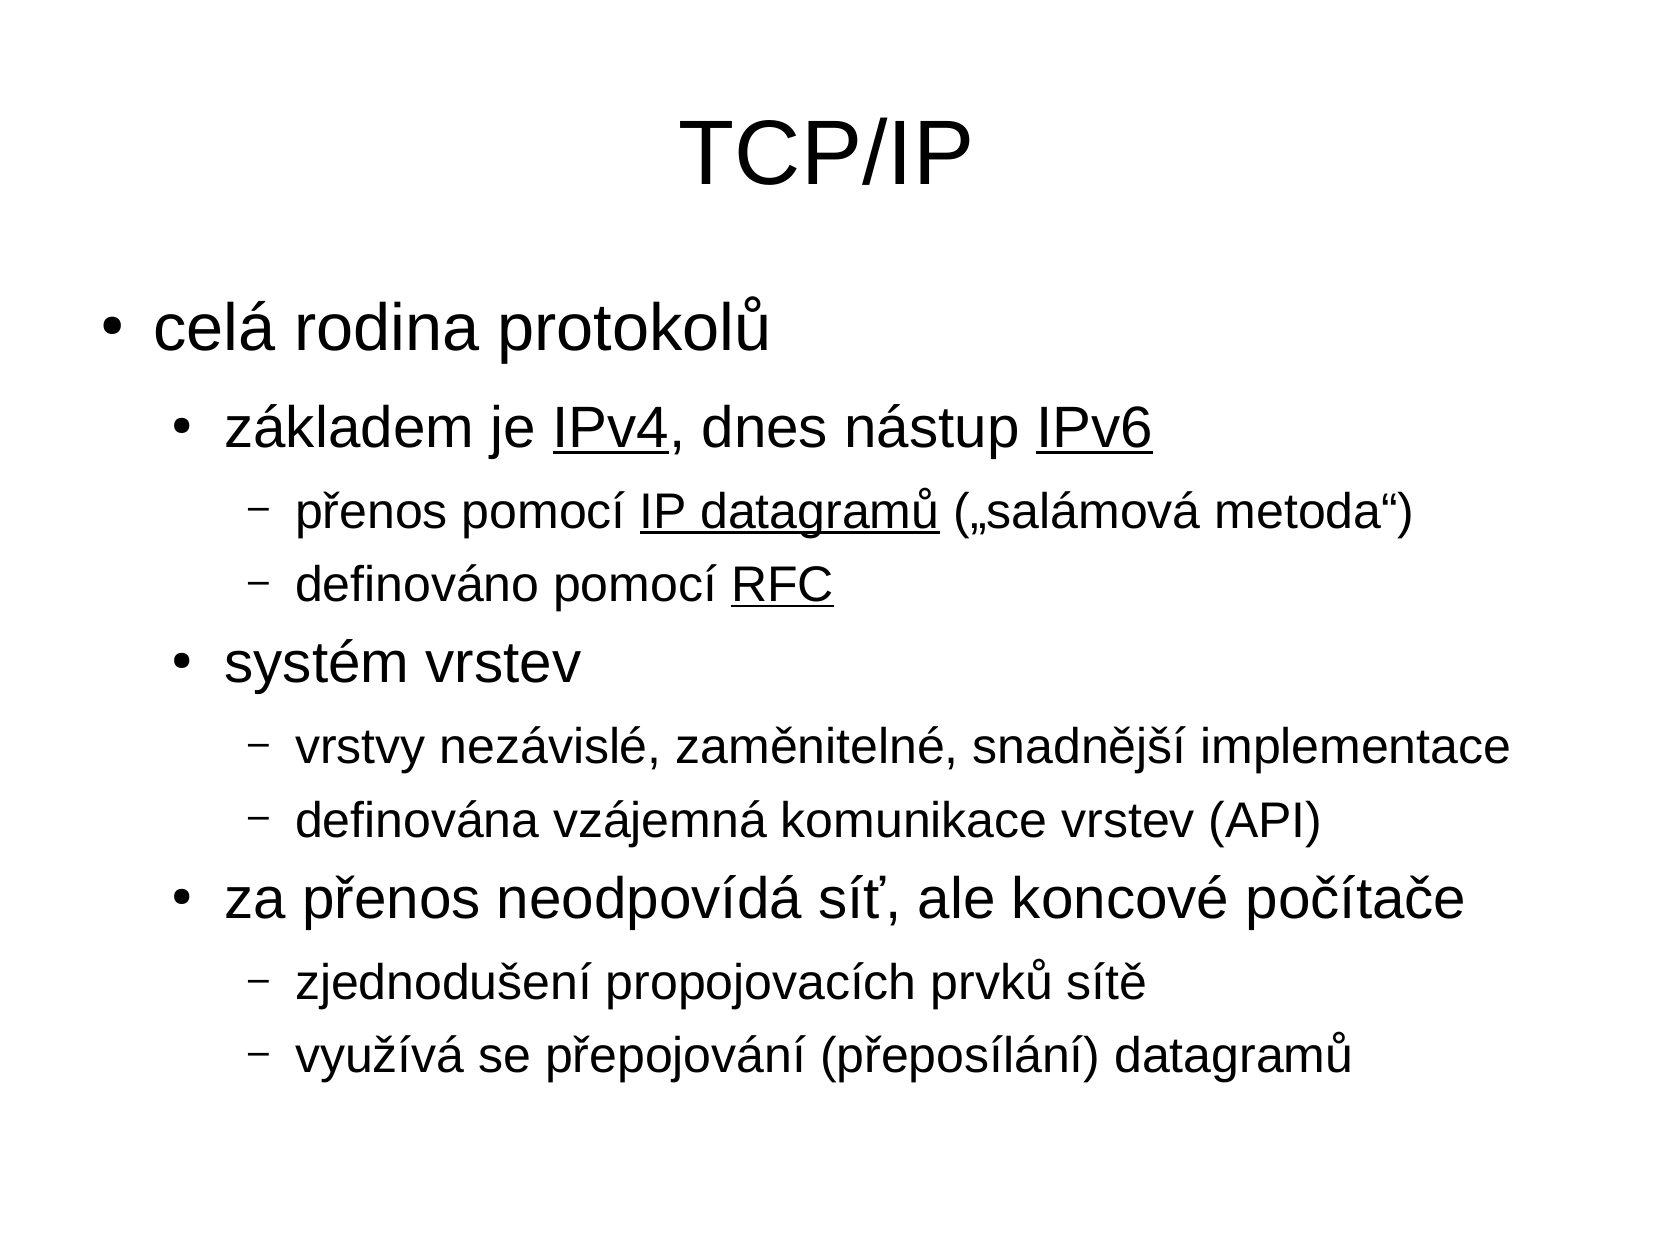

# TCP/IP
celá rodina protokolů
základem je IPv4, dnes nástup IPv6
přenos pomocí IP datagramů („salámová metoda“)
definováno pomocí RFC
systém vrstev
vrstvy nezávislé, zaměnitelné, snadnější implementace
definována vzájemná komunikace vrstev (API)
za přenos neodpovídá síť, ale koncové počítače
zjednodušení propojovacích prvků sítě
využívá se přepojování (přeposílání) datagramů